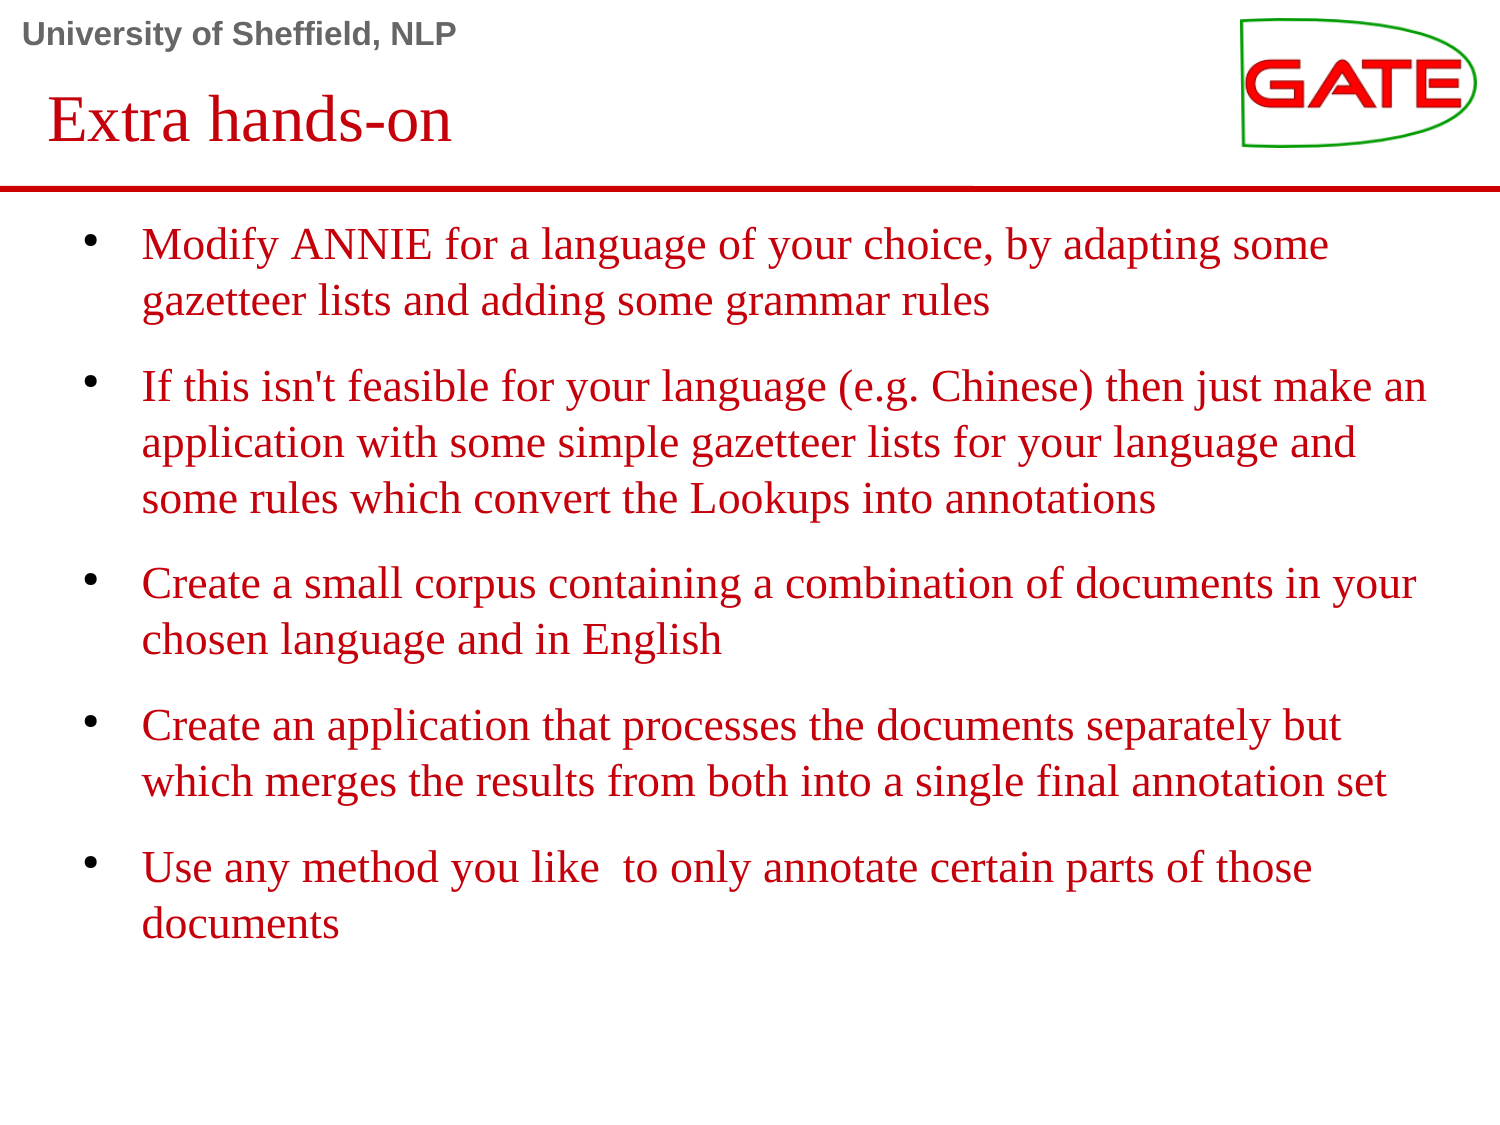

# Extra hands-on
Modify ANNIE for a language of your choice, by adapting some gazetteer lists and adding some grammar rules
If this isn't feasible for your language (e.g. Chinese) then just make an application with some simple gazetteer lists for your language and some rules which convert the Lookups into annotations
Create a small corpus containing a combination of documents in your chosen language and in English
Create an application that processes the documents separately but which merges the results from both into a single final annotation set
Use any method you like to only annotate certain parts of those documents